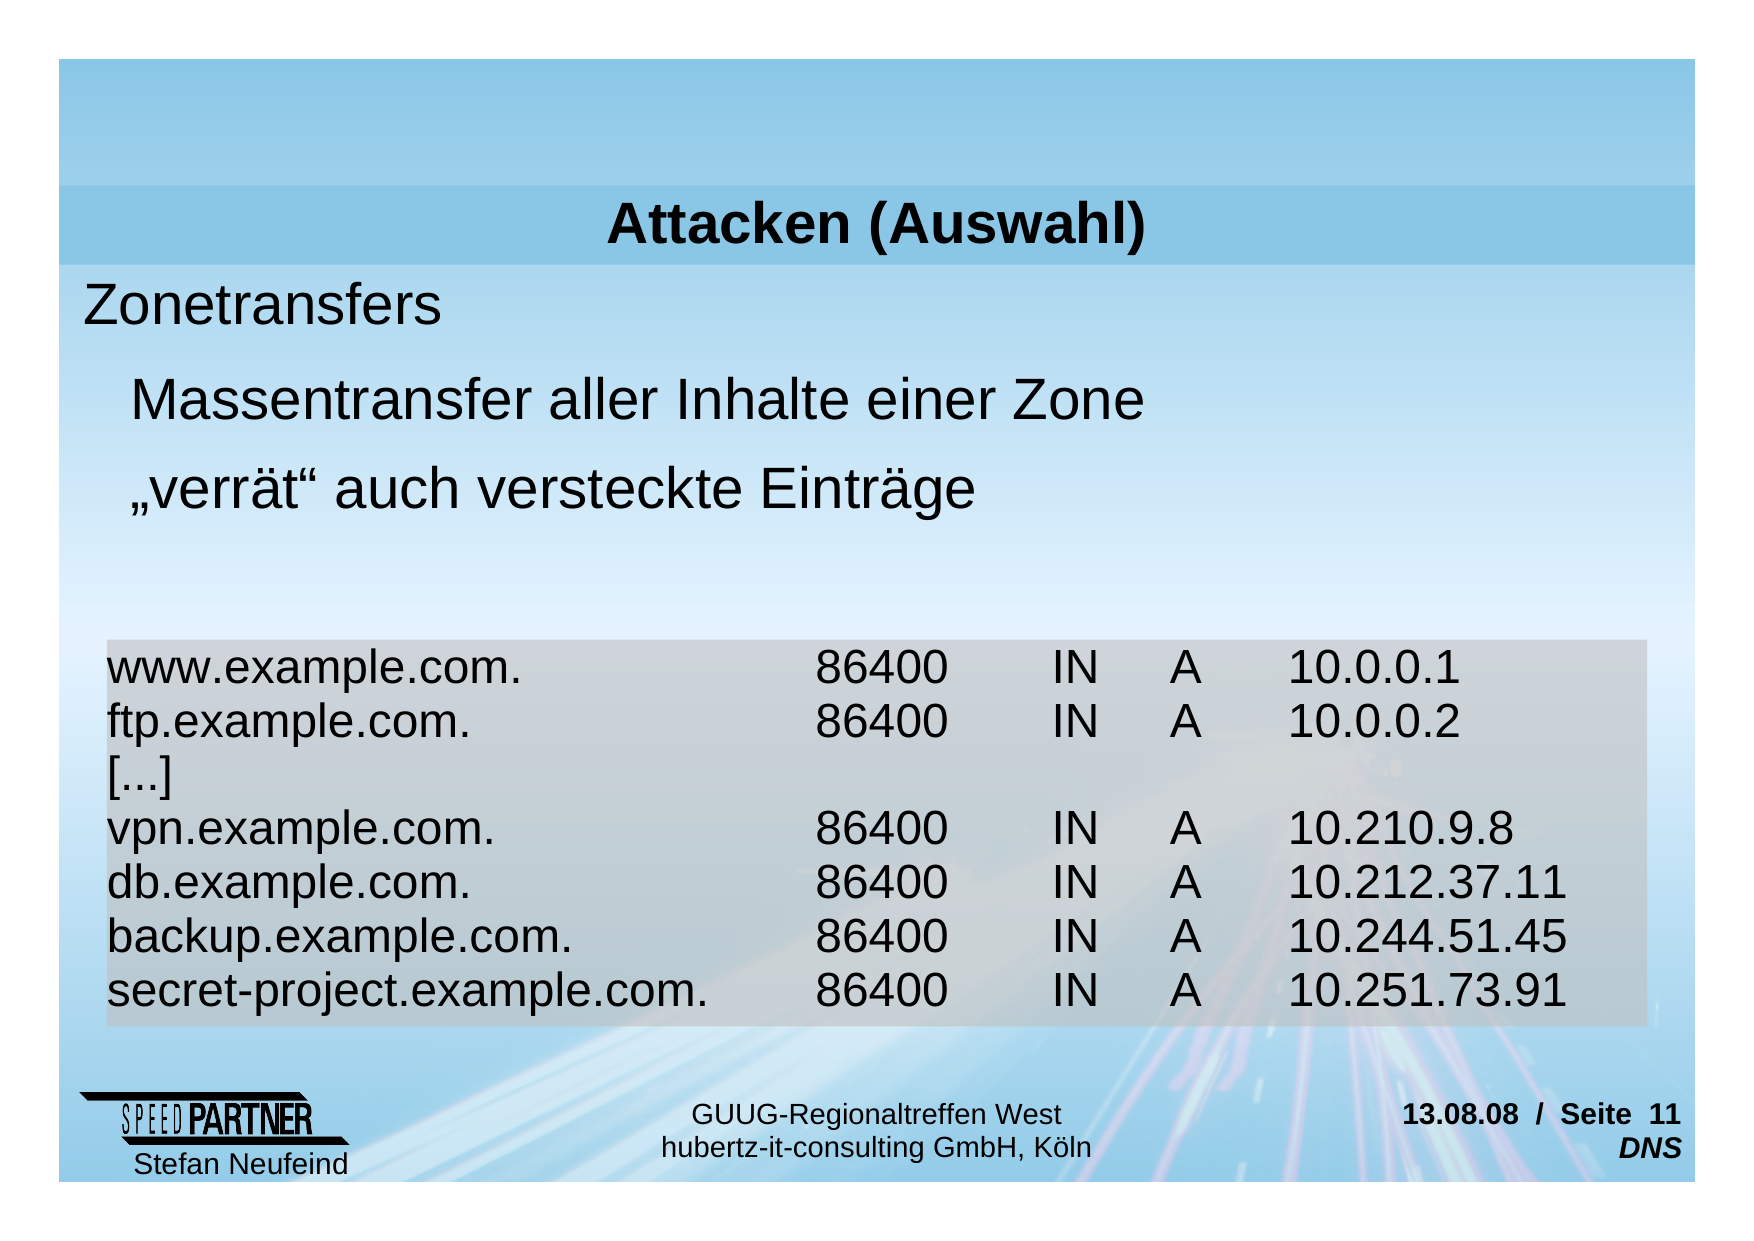

# Attacken (Auswahl)
Zonetransfers
Massentransfer aller Inhalte einer Zone
„verrät“ auch versteckte Einträge
www.example.com.			86400	IN	A	10.0.0.1
ftp.example.com.			86400	IN	A	10.0.0.2
[...]
vpn.example.com.			86400	IN	A	10.210.9.8
db.example.com.			86400	IN	A	10.212.37.11
backup.example.com.			86400	IN	A	10.244.51.45
secret-project.example.com.	86400	IN	A	10.251.73.91